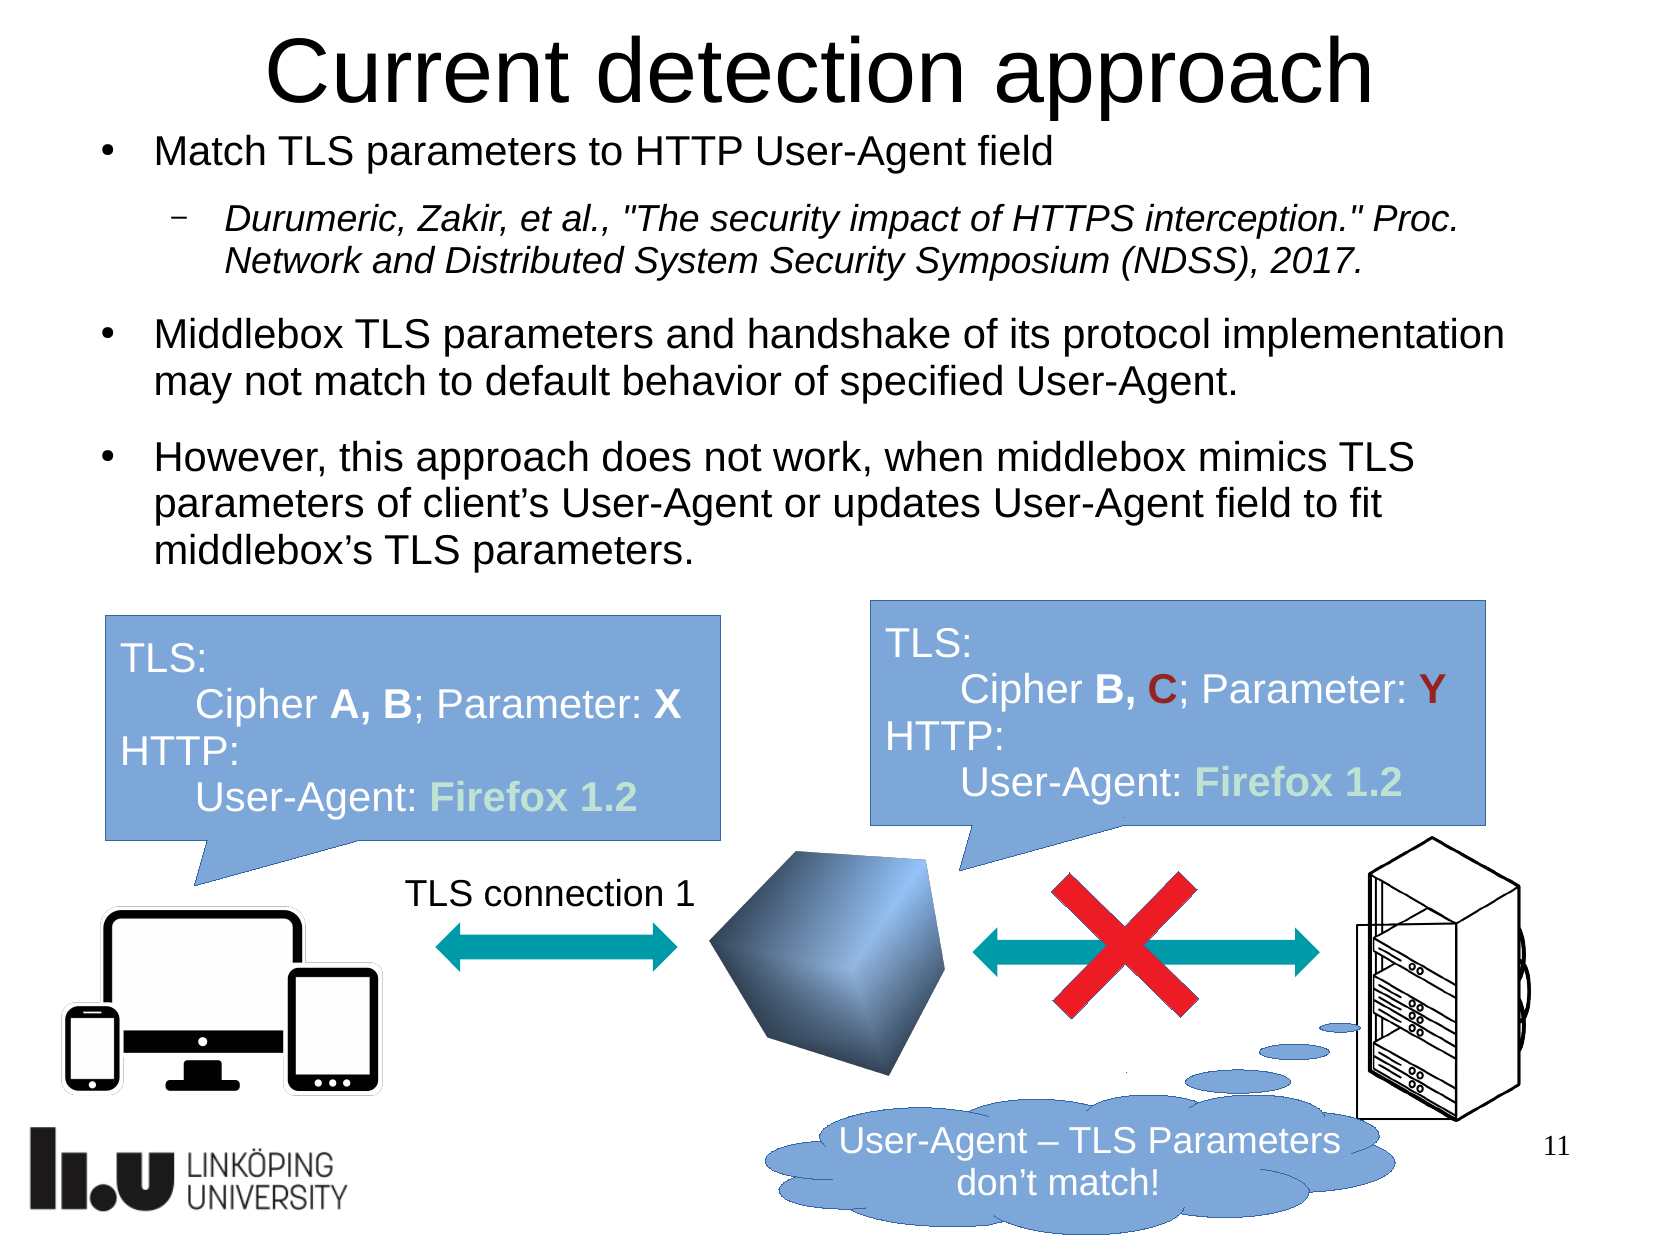

# Current detection approach
Match TLS parameters to HTTP User-Agent field
Durumeric, Zakir, et al., "The security impact of HTTPS interception." Proc. Network and Distributed System Security Symposium (NDSS), 2017.
Middlebox TLS parameters and handshake of its protocol implementation may not match to default behavior of specified User-Agent.
However, this approach does not work, when middlebox mimics TLS parameters of client’s User-Agent or updates User-Agent field to fit middlebox’s TLS parameters.
TLS:
	Cipher B, C; Parameter: Y
HTTP:
	User-Agent: Firefox 1.2
TLS:
	Cipher A, B; Parameter: X
HTTP:
	User-Agent: Firefox 1.2
TLS connection 1
 User-Agent – TLS Parameters
don’t match!
11